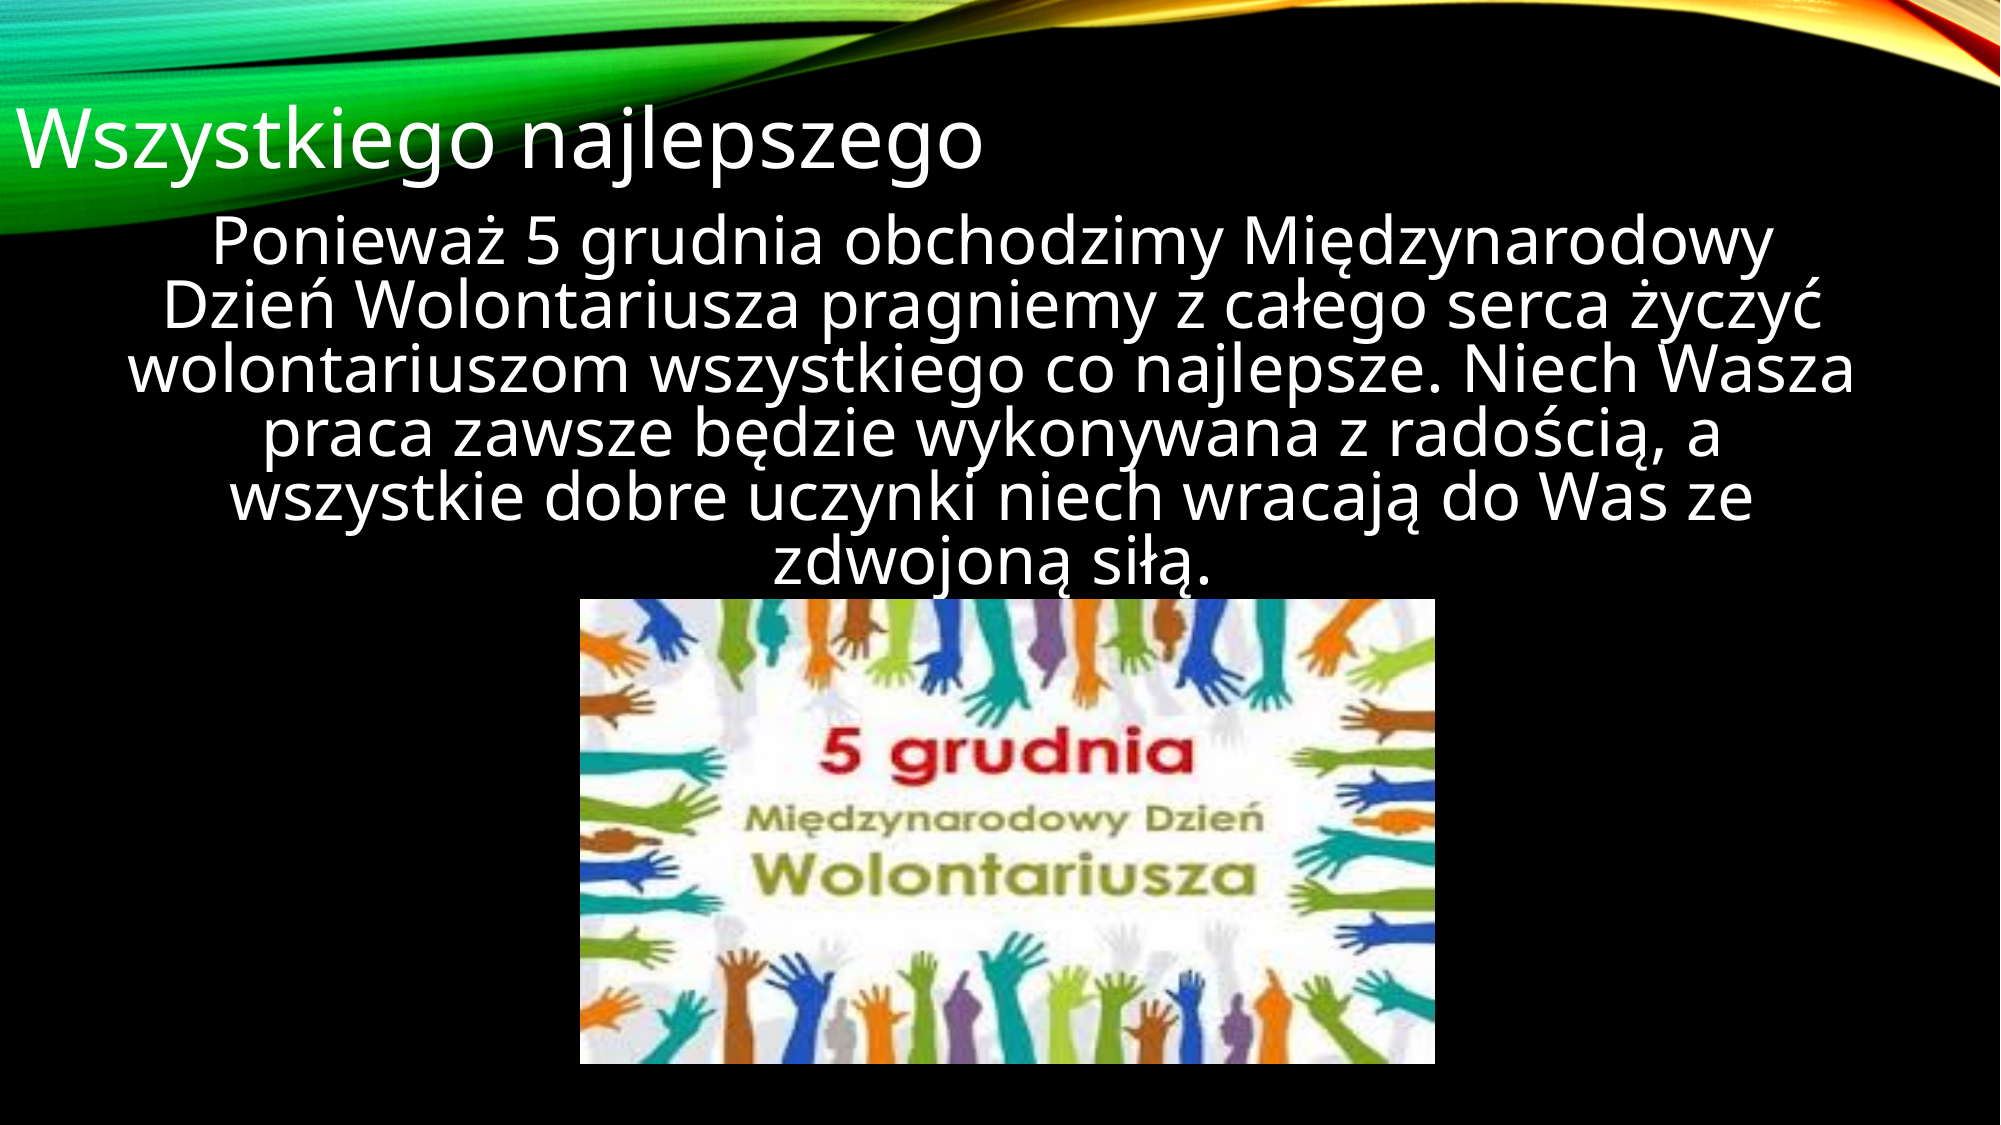

# Wszystkiego najlepszego
Ponieważ 5 grudnia obchodzimy Międzynarodowy Dzień Wolontariusza pragniemy z całego serca życzyć wolontariuszom wszystkiego co najlepsze. Niech Wasza praca zawsze będzie wykonywana z radością, a wszystkie dobre uczynki niech wracają do Was ze zdwojoną siłą.